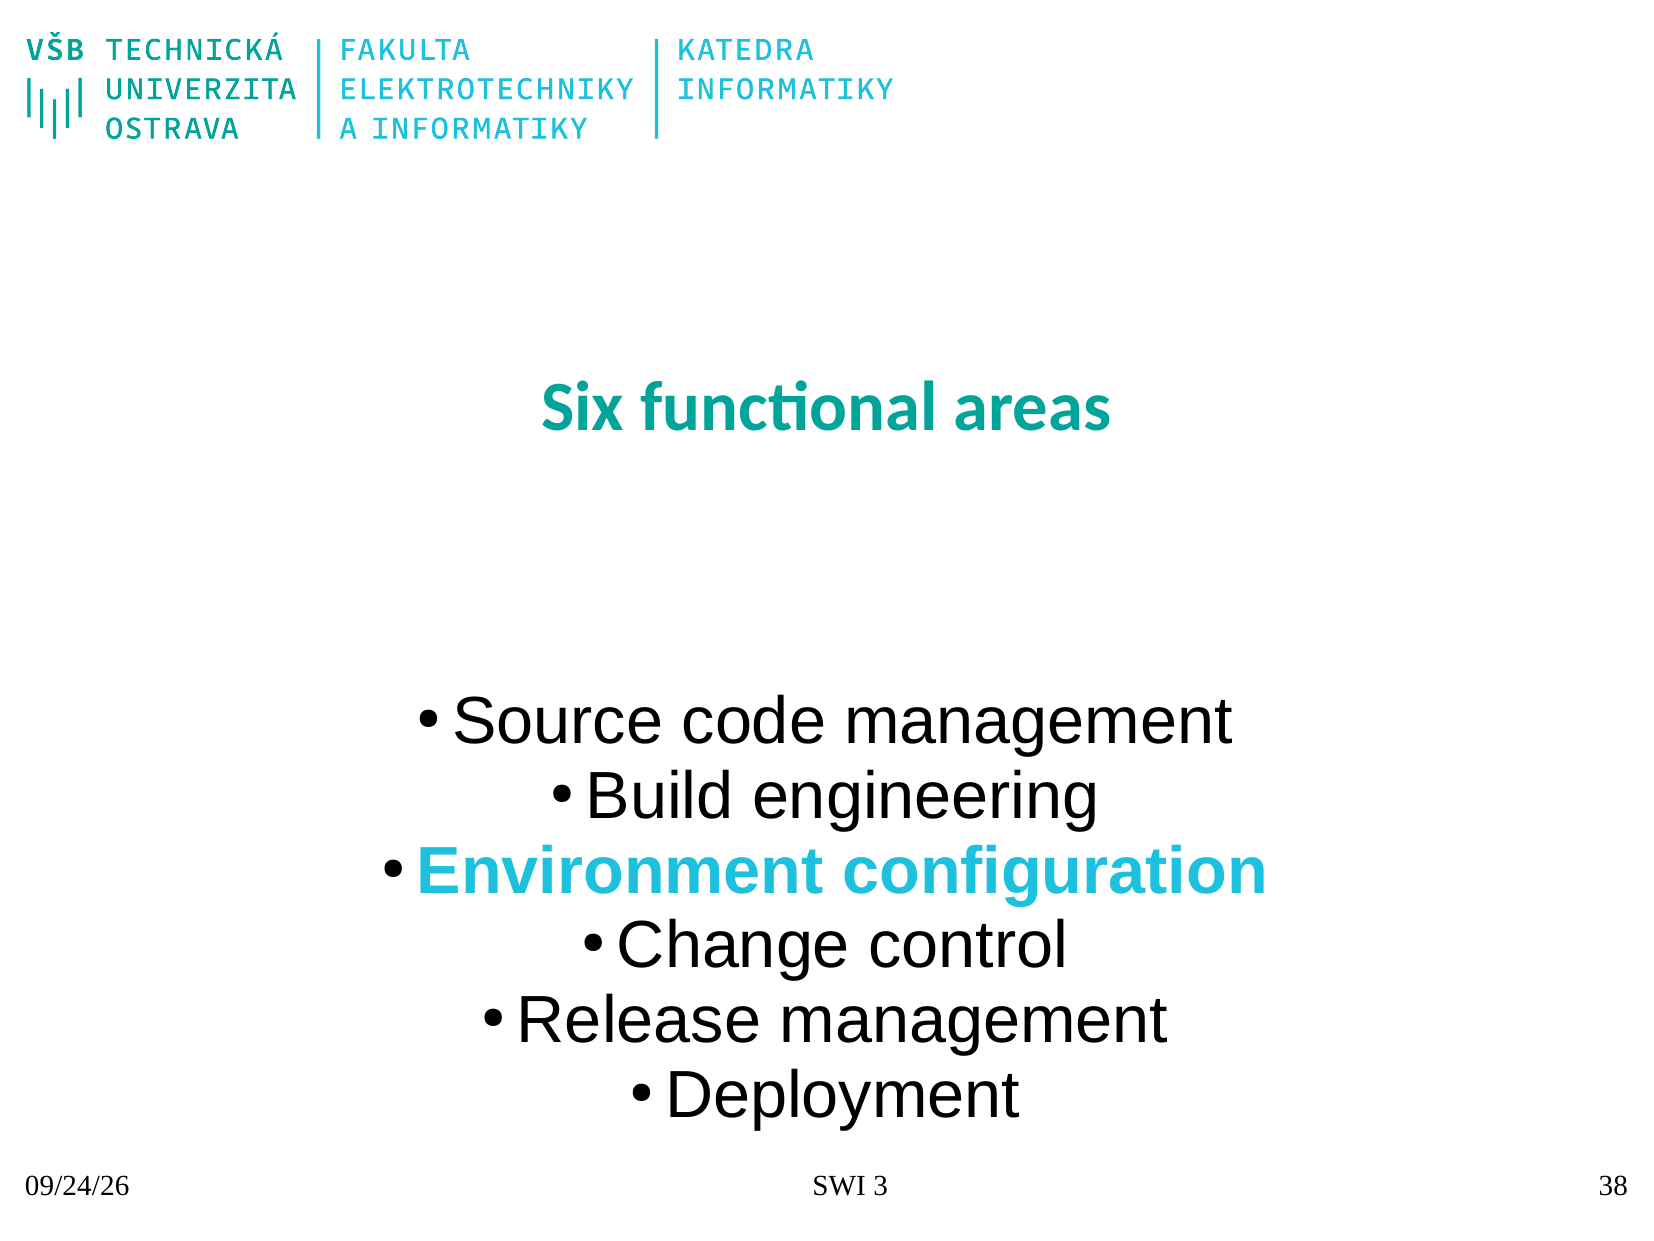

# Six functional areas
Source code management
Build engineering
Environment configuration
Change control
Release management
Deployment
SWI 3
38